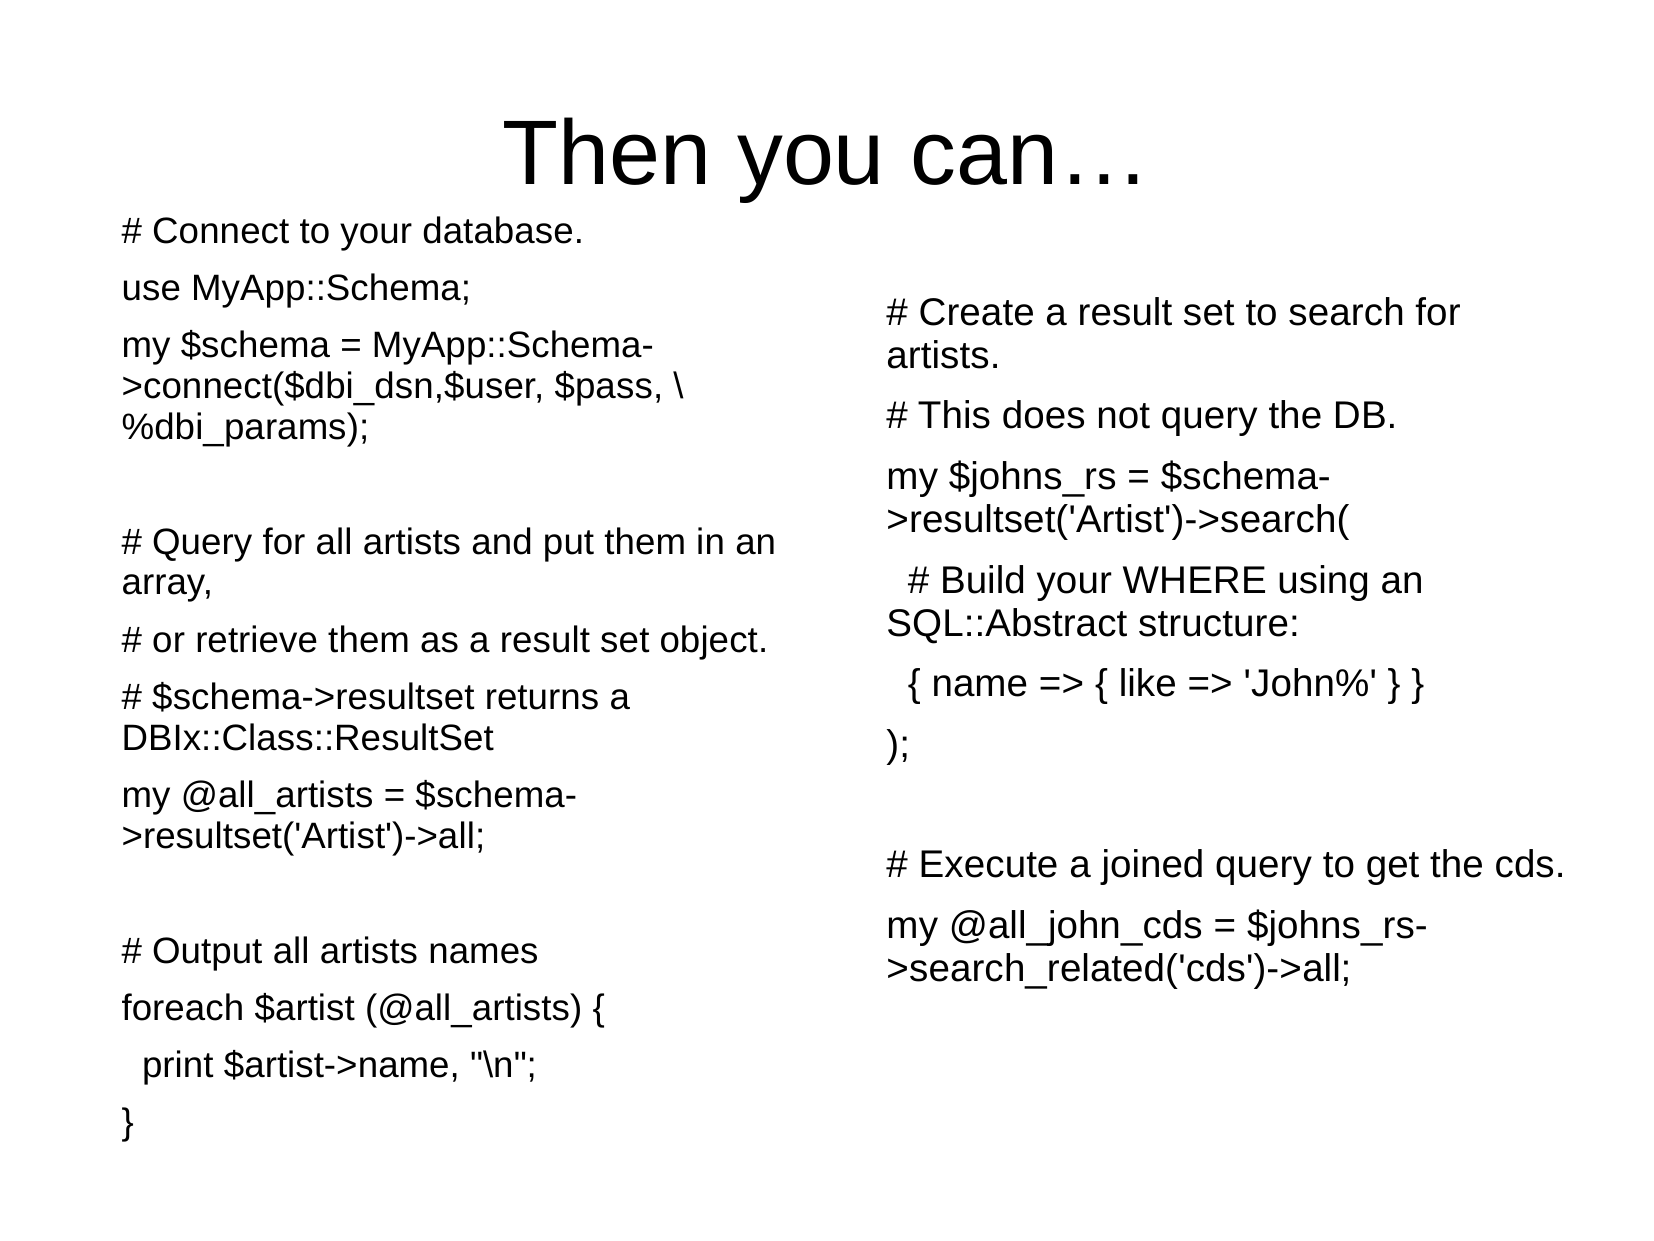

# Then you can…
# Connect to your database.
use MyApp::Schema;
my $schema = MyApp::Schema->connect($dbi_dsn,$user, $pass, \%dbi_params);
# Query for all artists and put them in an array,
# or retrieve them as a result set object.
# $schema->resultset returns a DBIx::Class::ResultSet
my @all_artists = $schema->resultset('Artist')->all;
# Output all artists names
foreach $artist (@all_artists) {
 print $artist->name, "\n";
}
# Create a result set to search for artists.
# This does not query the DB.
my $johns_rs = $schema->resultset('Artist')->search(
 # Build your WHERE using an SQL::Abstract structure:
 { name => { like => 'John%' } }
);
# Execute a joined query to get the cds.
my @all_john_cds = $johns_rs->search_related('cds')->all;